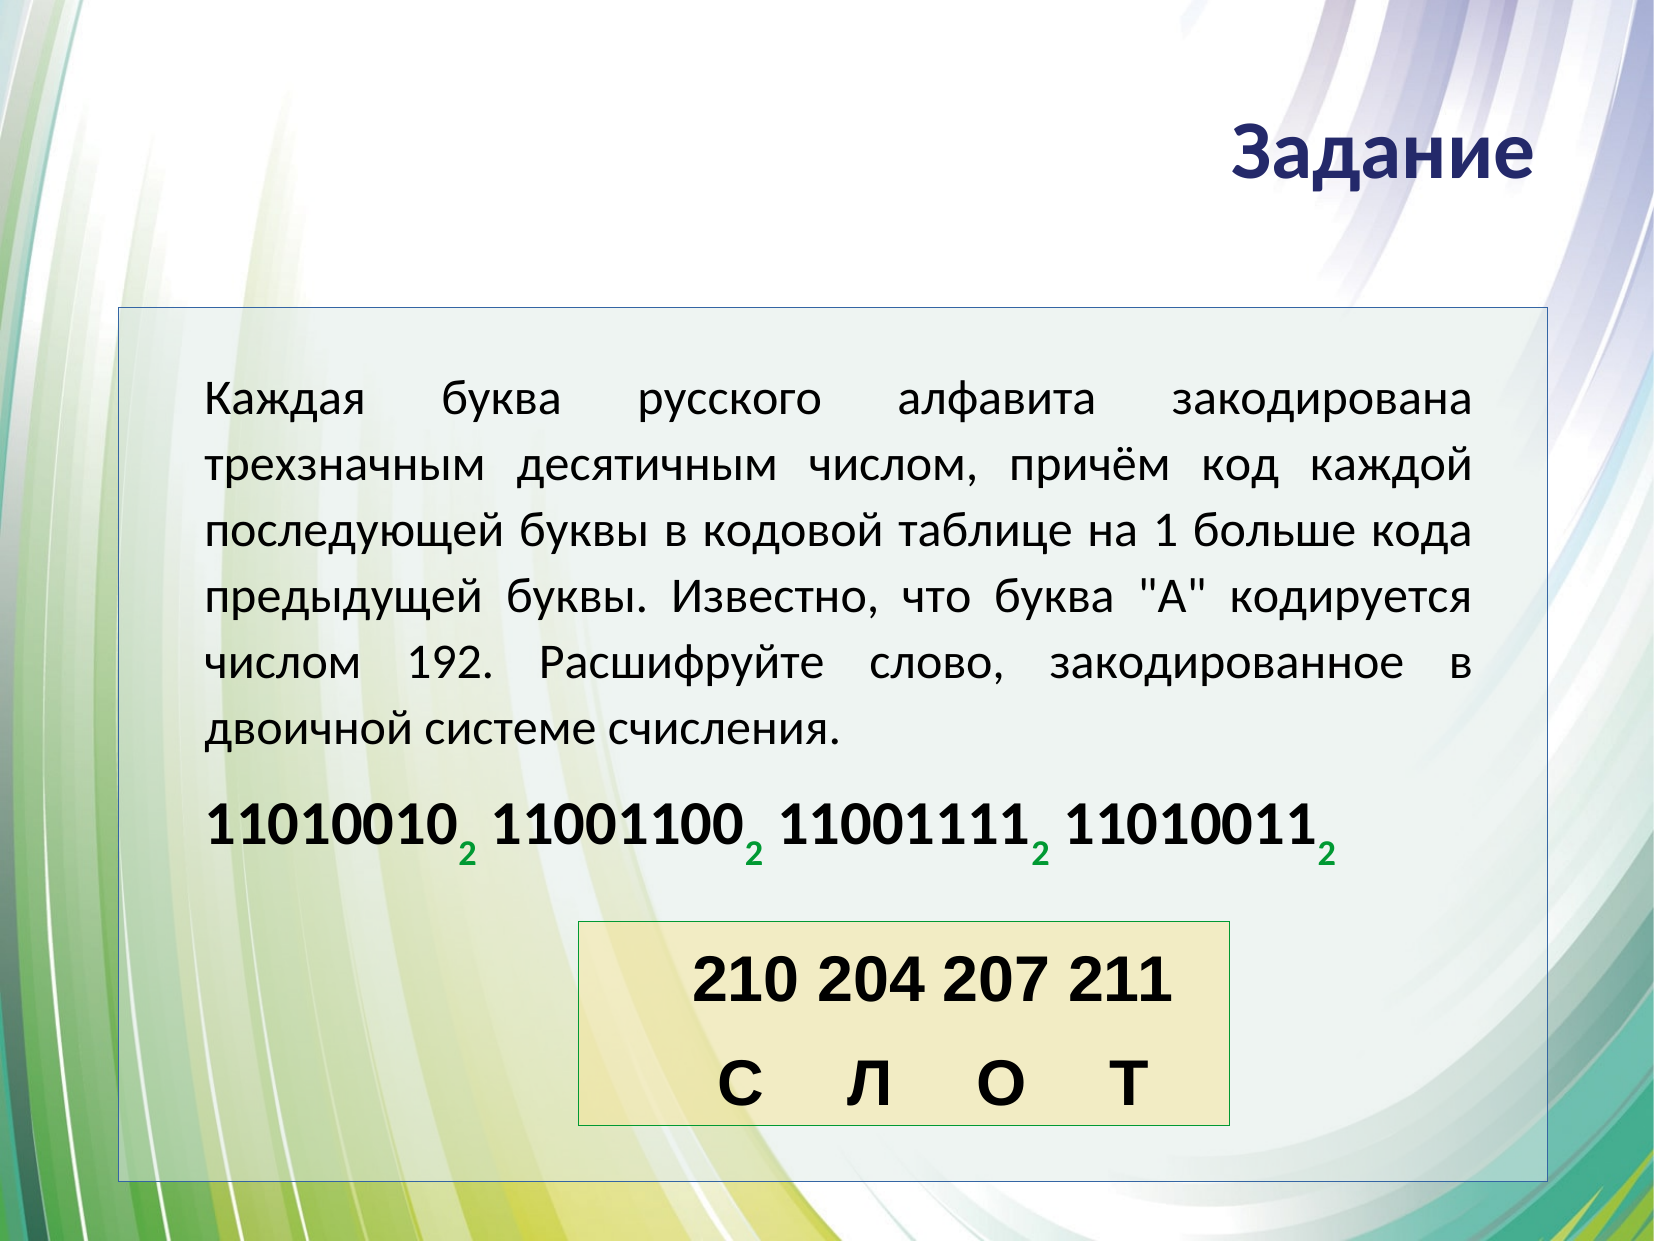

Задание
Каждая буква русского алфавита закодирована трехзначным десятичным числом, причём код каждой последующей буквы в кодовой таблице на 1 больше кода предыдущей буквы. Известно, что буква "А" кодируется числом 192. Расшифруйте слово, закодированное в двоичной системе счисления.
110100102 110011002 110011112 110100112
210 204 207 211
С Л О Т